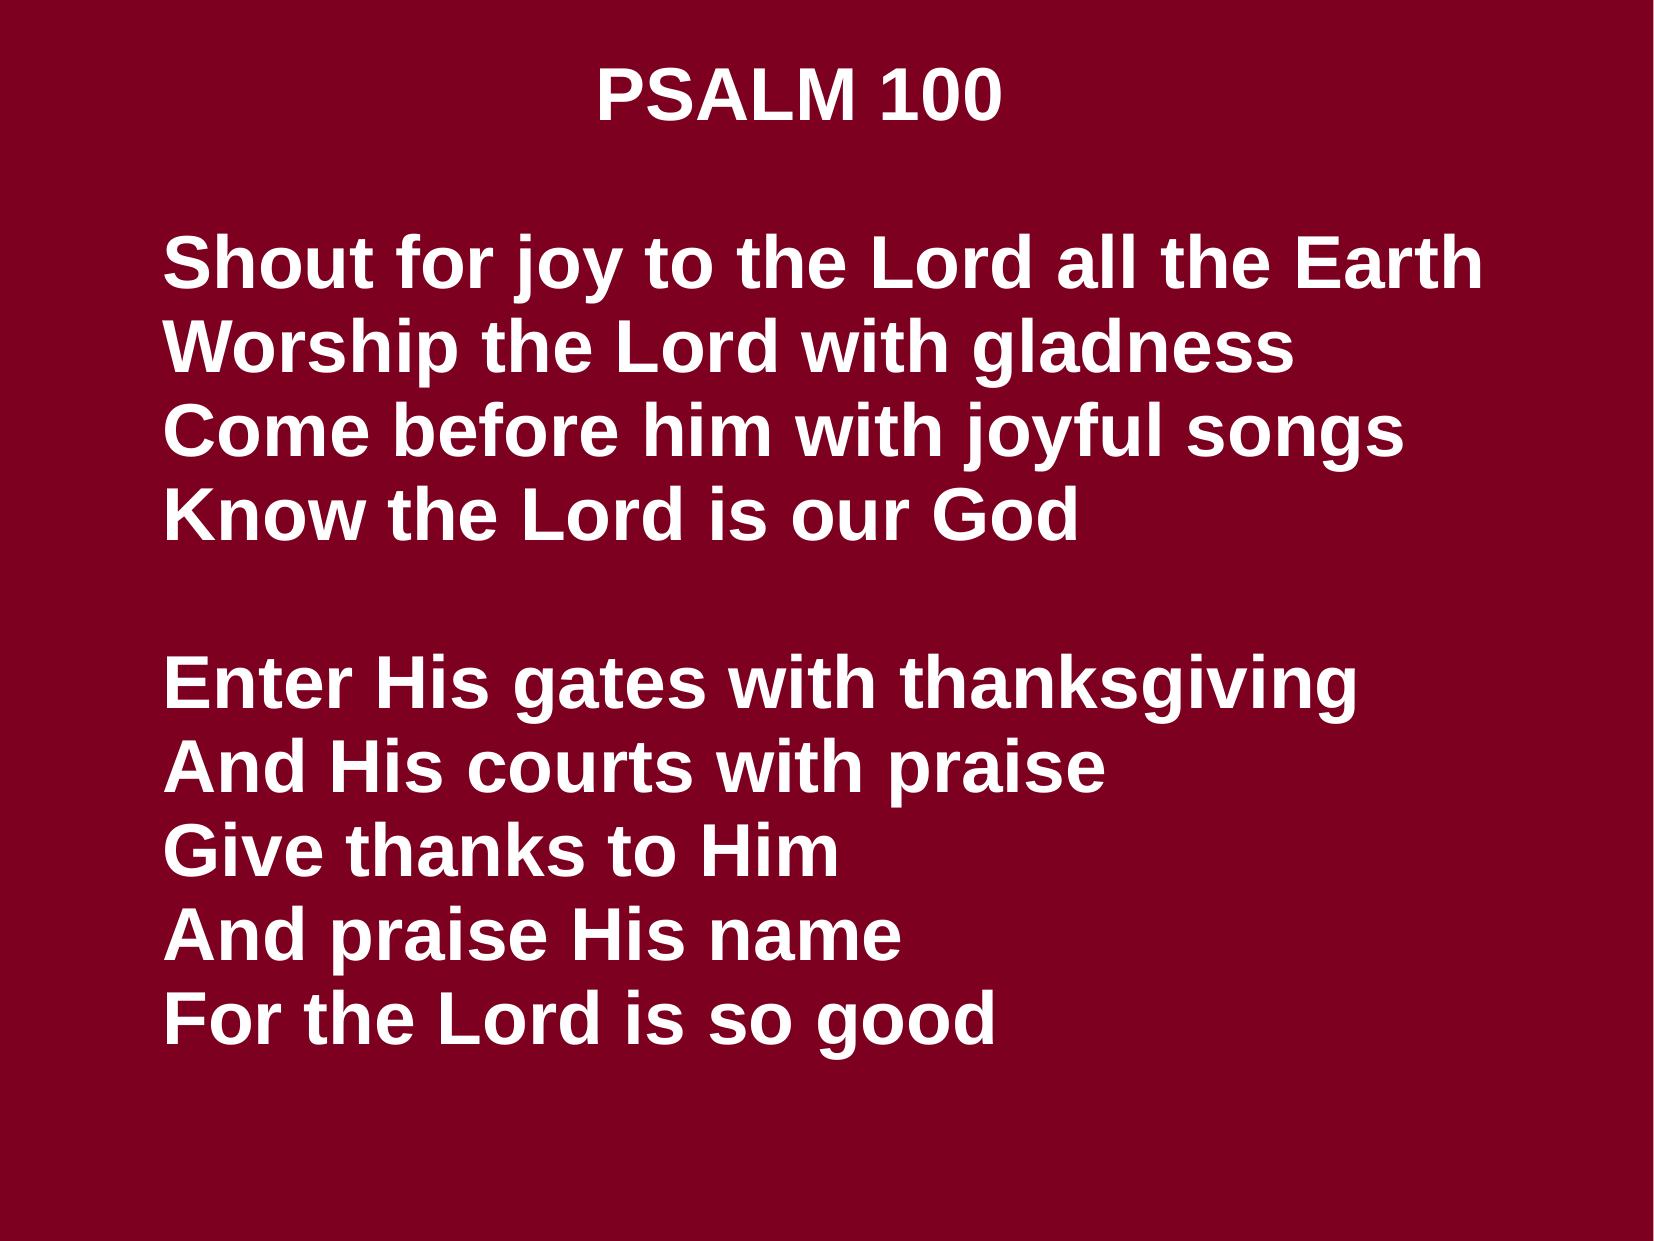

PSALM 100
		Shout for joy to the Lord all the Earth
		Worship the Lord with gladness
		Come before him with joyful songs
		Know the Lord is our God
		Enter His gates with thanksgiving
		And His courts with praise
		Give thanks to Him
		And praise His name
		For the Lord is so good
#